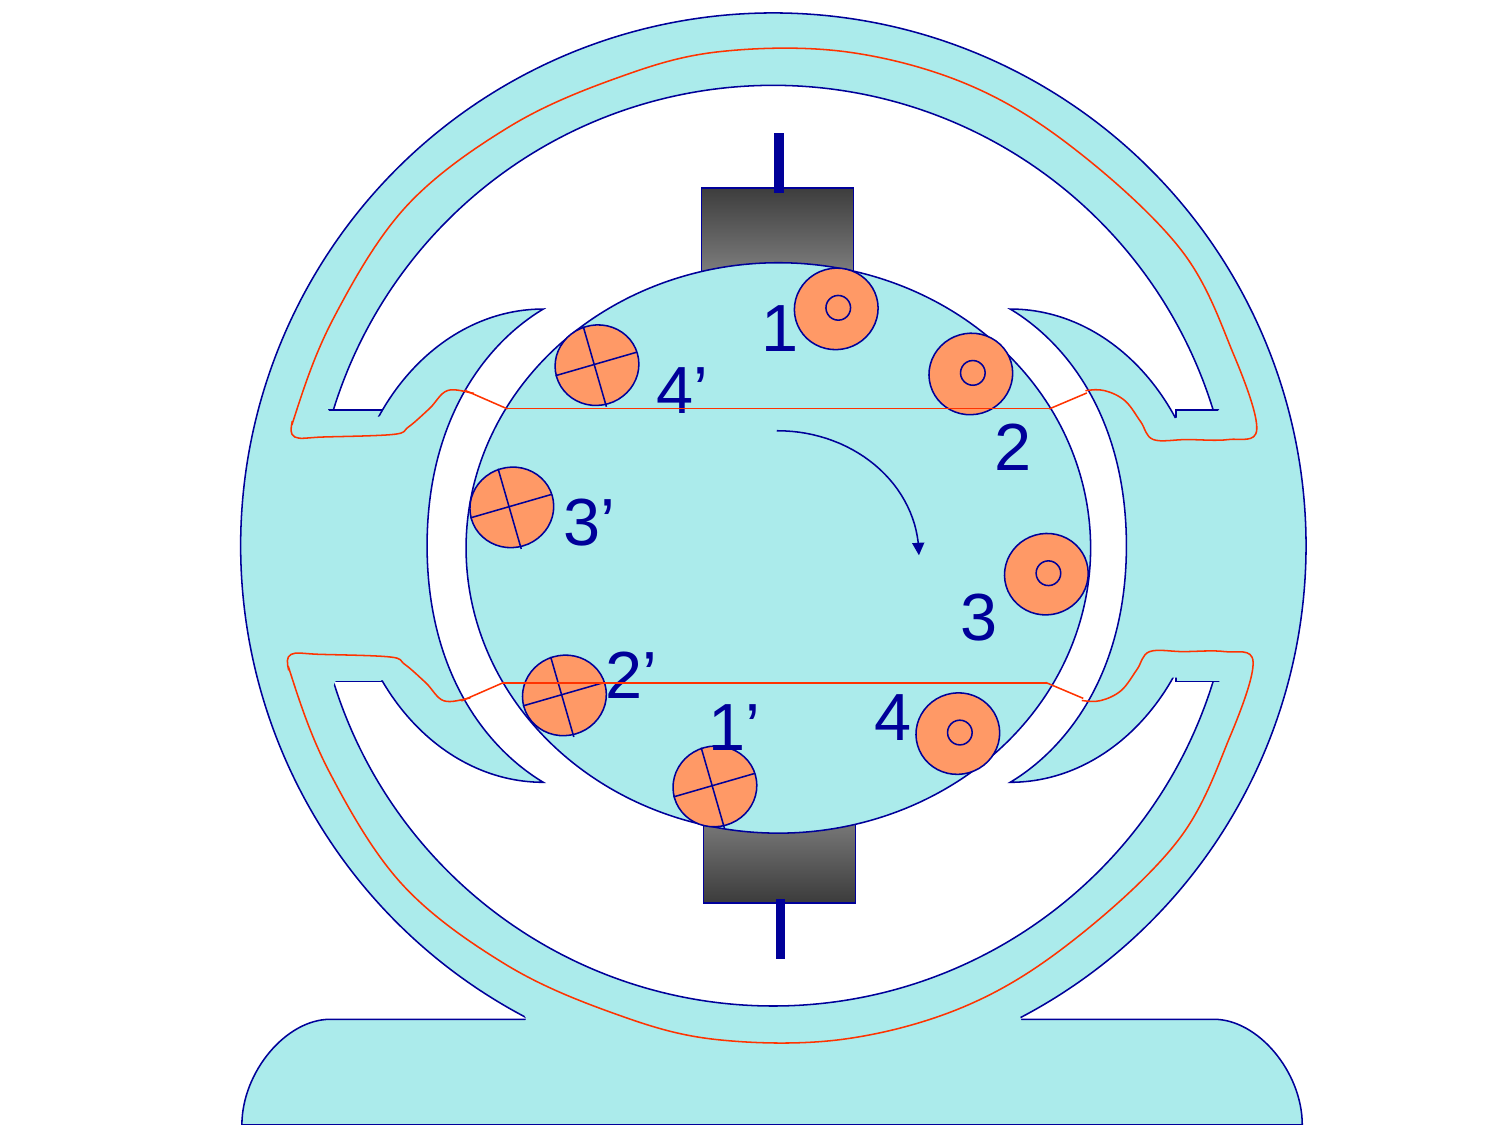

1
4’
2
3’
3
2’
4
1’